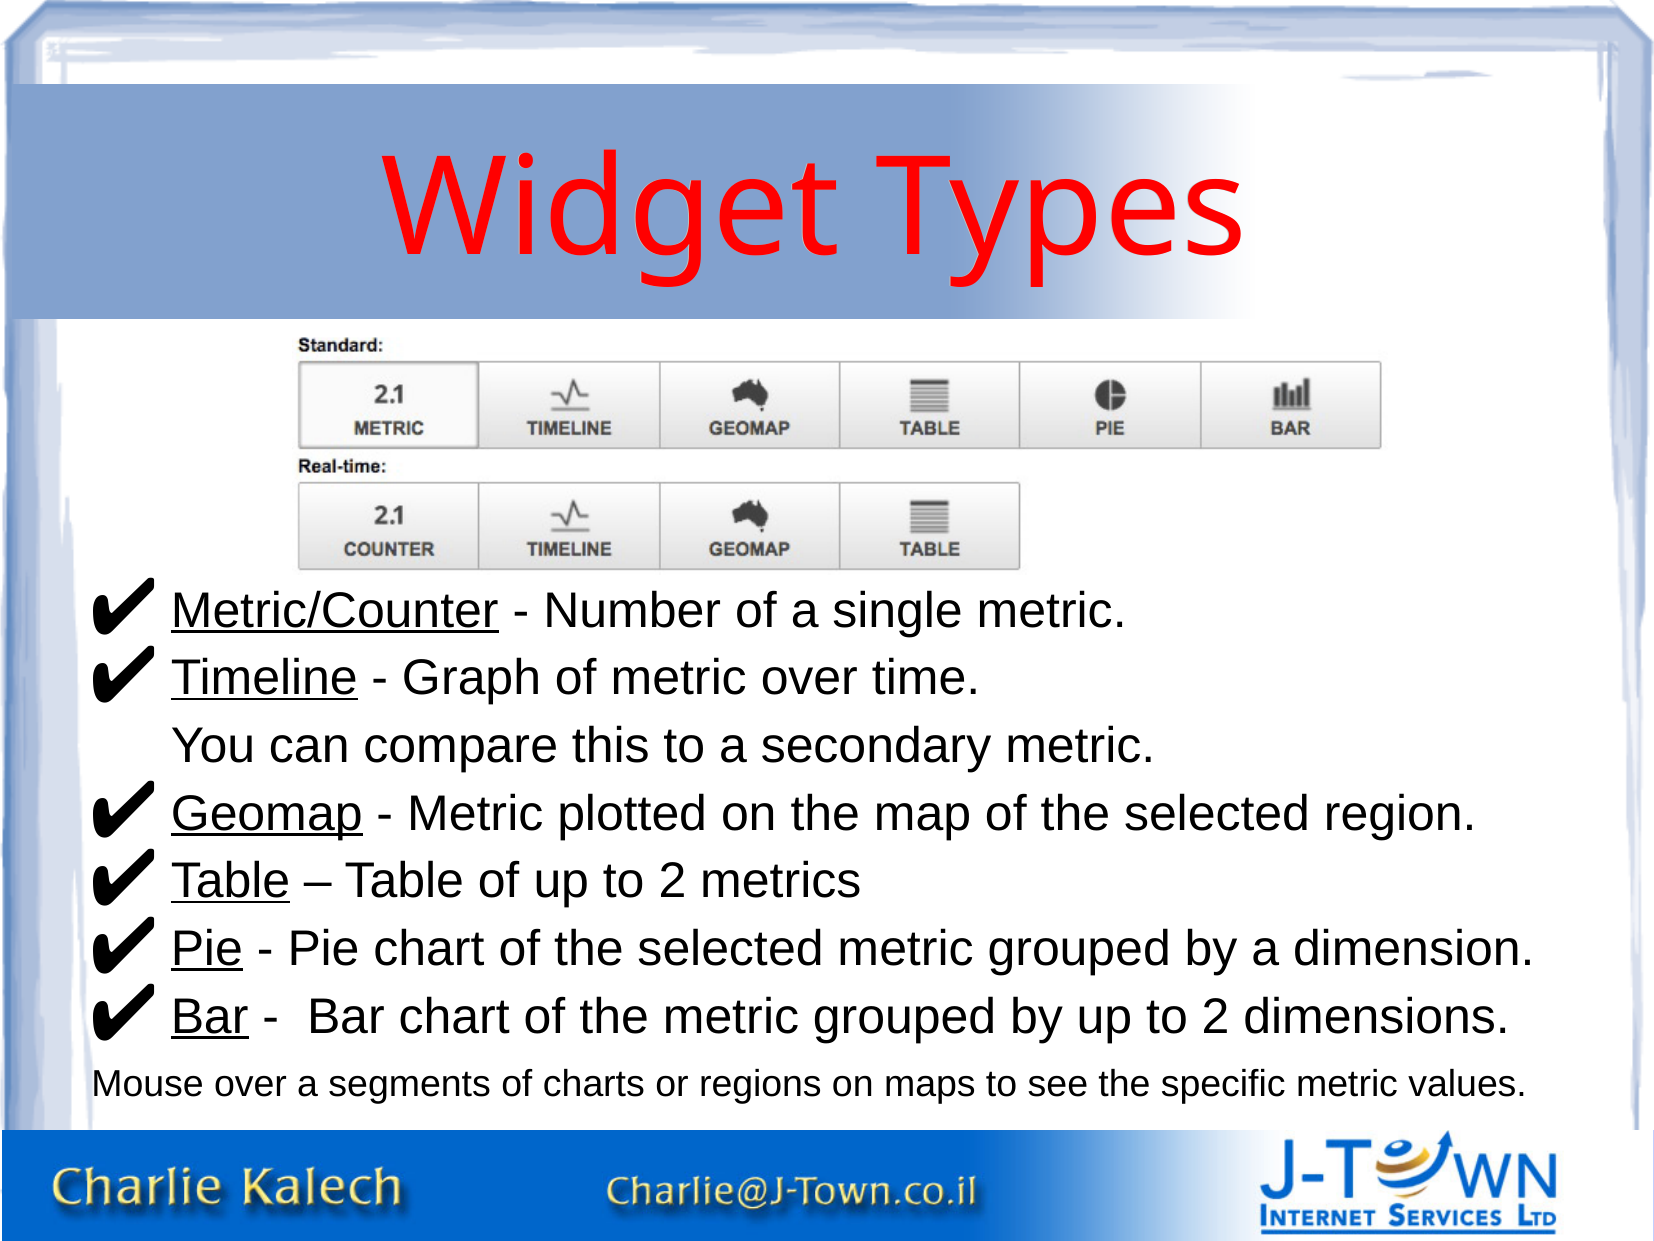

Widget Types
 Metric/Counter - Number of a single metric.
 Timeline - Graph of metric over time.
 You can compare this to a secondary metric.
 Geomap - Metric plotted on the map of the selected region.
 Table – Table of up to 2 metrics
 Pie - Pie chart of the selected metric grouped by a dimension.
 Bar - Bar chart of the metric grouped by up to 2 dimensions.
Mouse over a segments of charts or regions on maps to see the specific metric values.